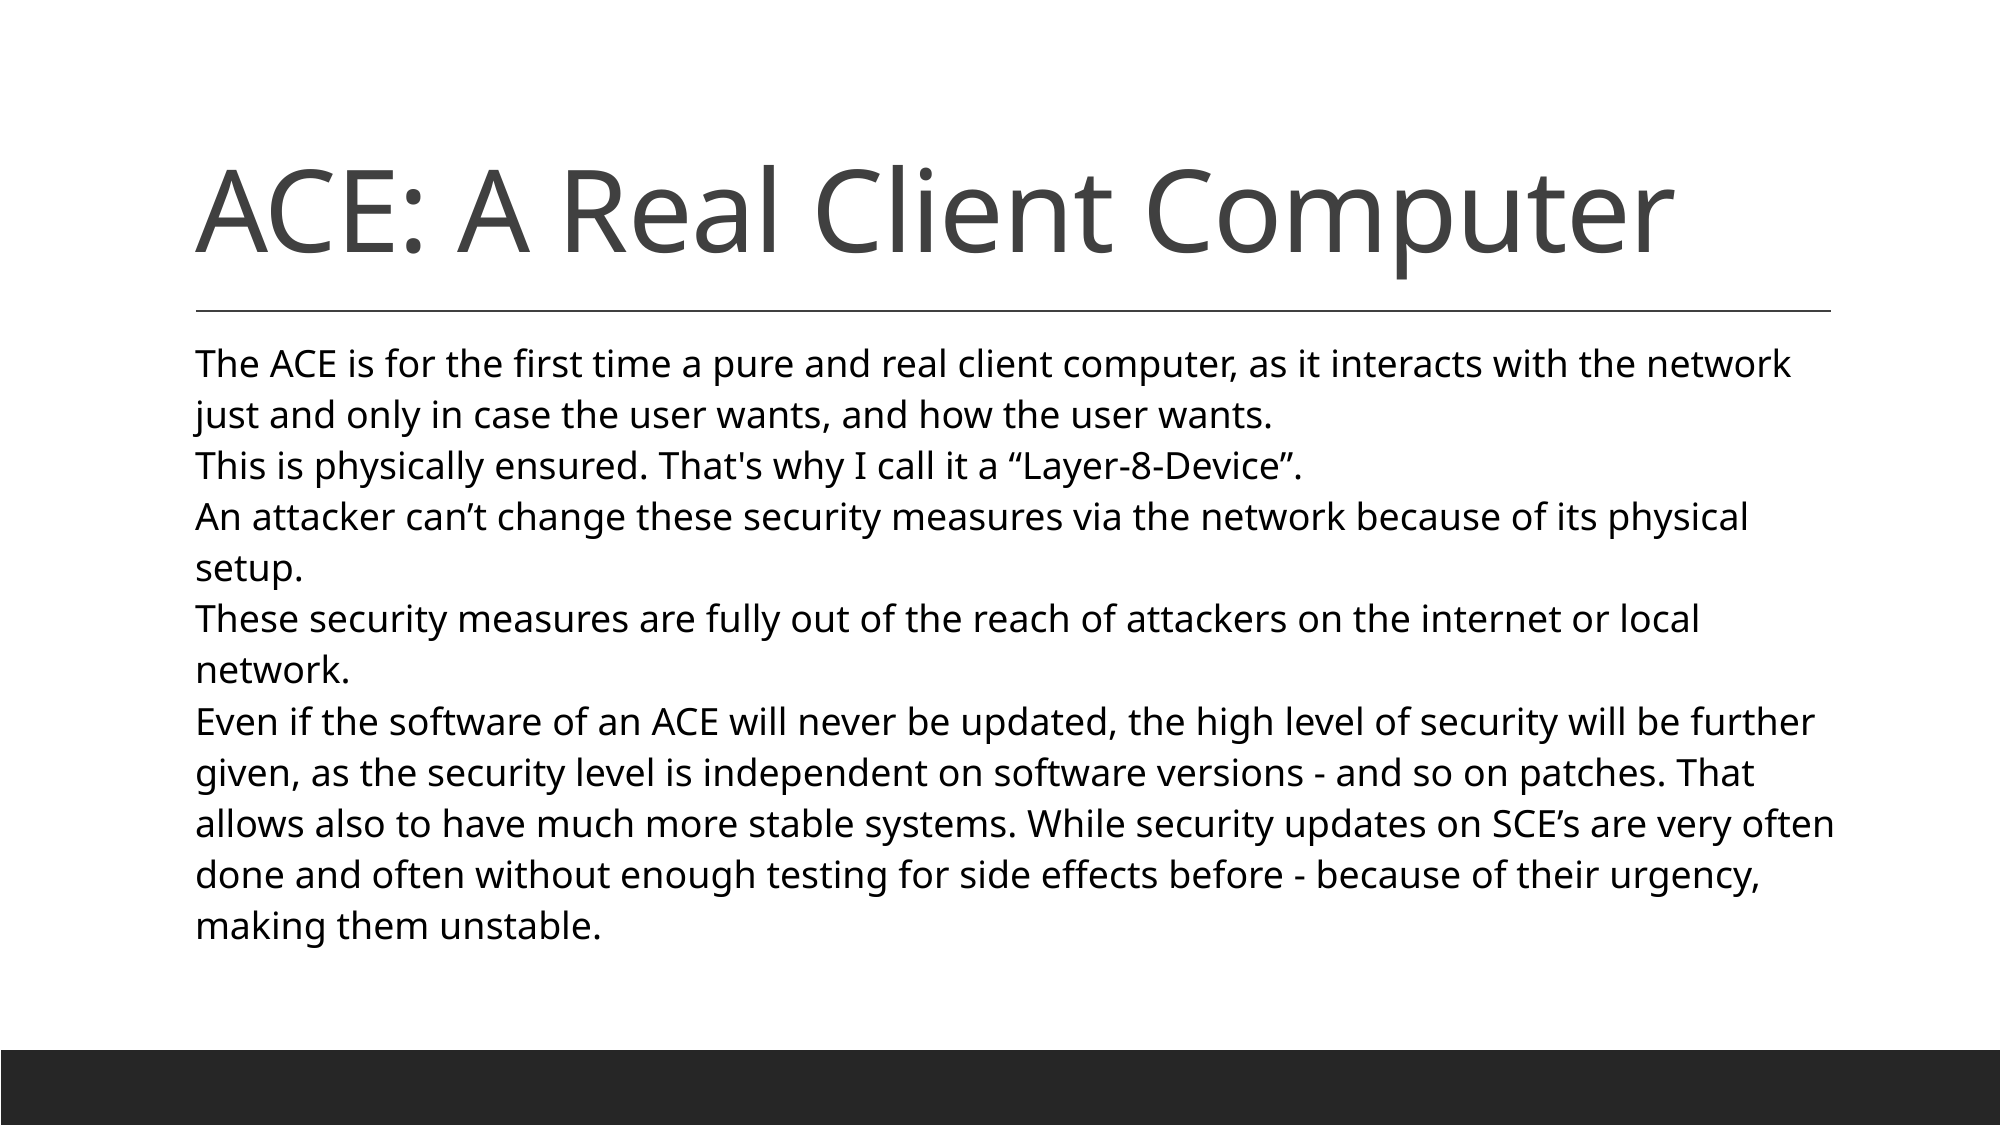

# ACE: A Real Client Computer
The ACE is for the first time a pure and real client computer, as it interacts with the network just and only in case the user wants, and how the user wants.
This is physically ensured. That's why I call it a “Layer-8-Device”.
An attacker can’t change these security measures via the network because of its physical setup.
These security measures are fully out of the reach of attackers on the internet or local network.
Even if the software of an ACE will never be updated, the high level of security will be further given, as the security level is independent on software versions - and so on patches. That allows also to have much more stable systems. While security updates on SCE’s are very often done and often without enough testing for side effects before - because of their urgency, making them unstable.